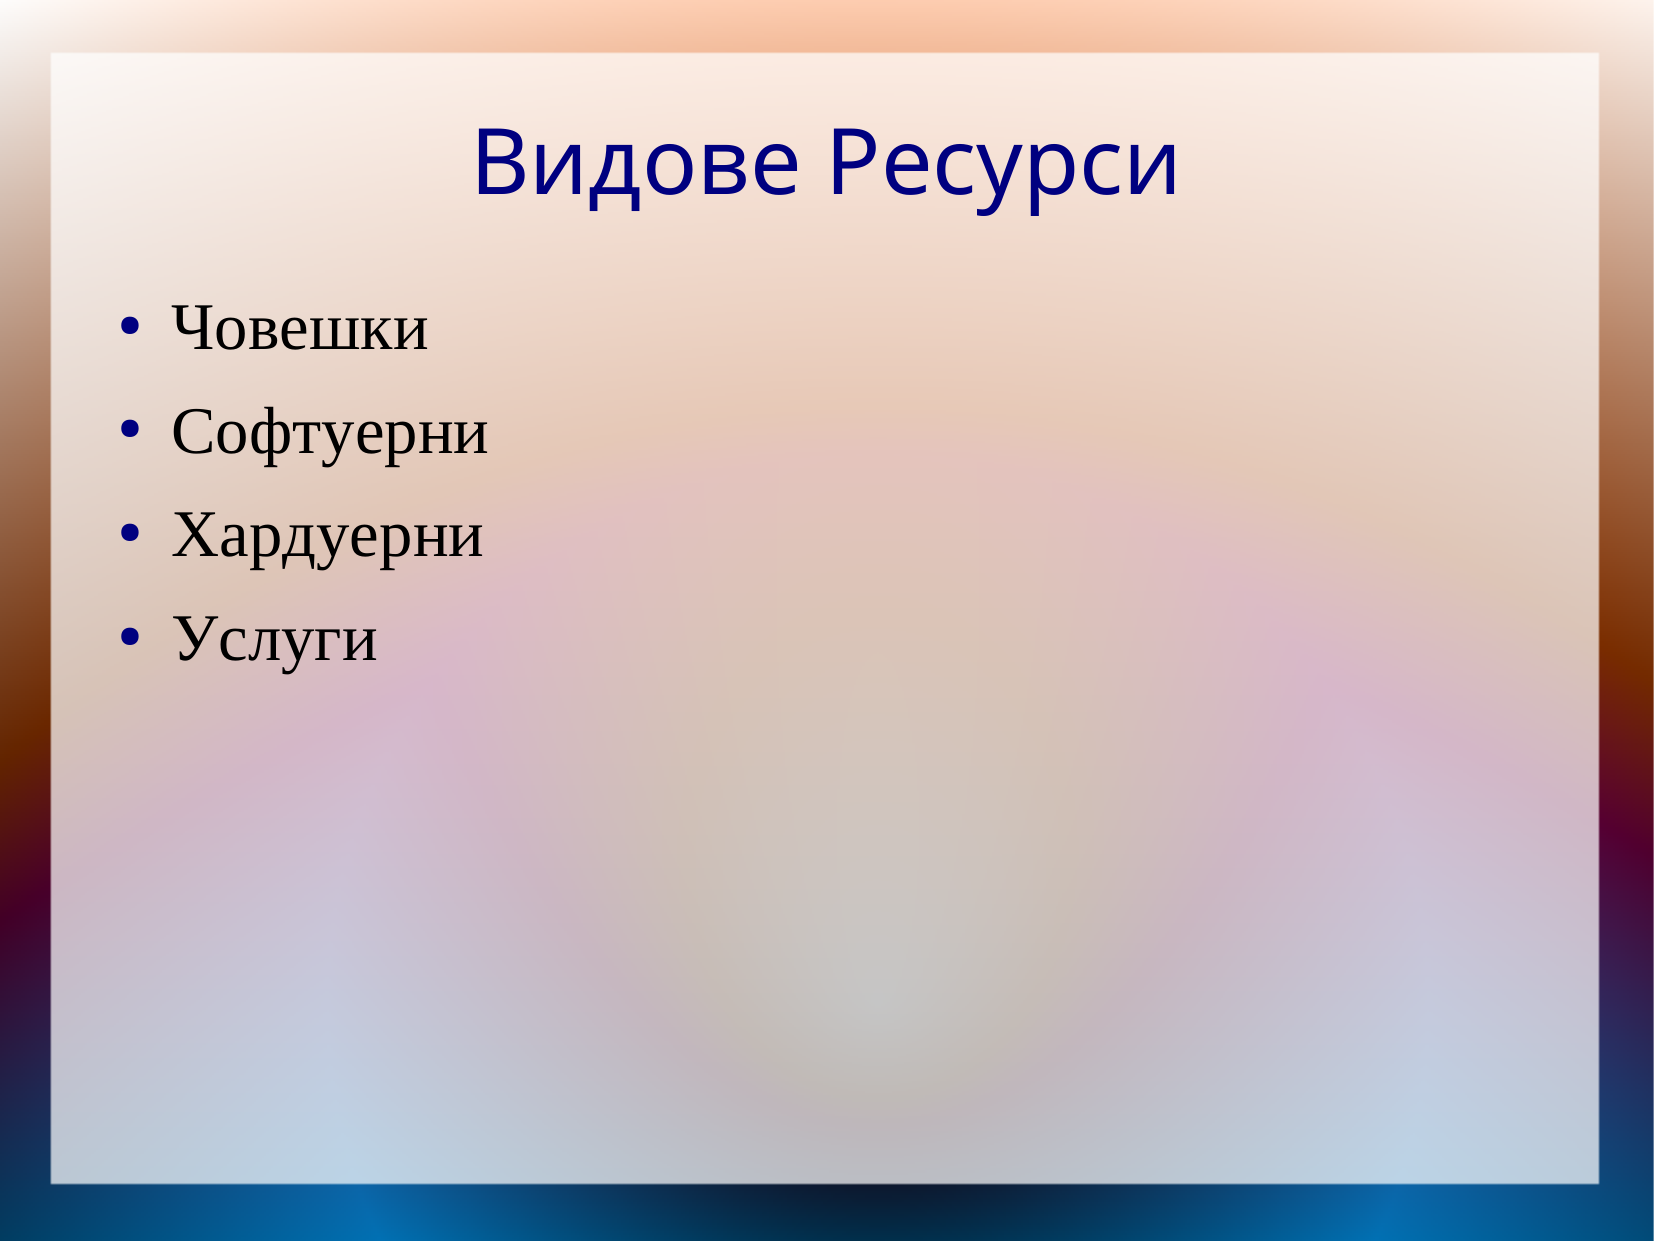

# Видове Ресурси
Човешки
Софтуерни
Хардуерни
Услуги